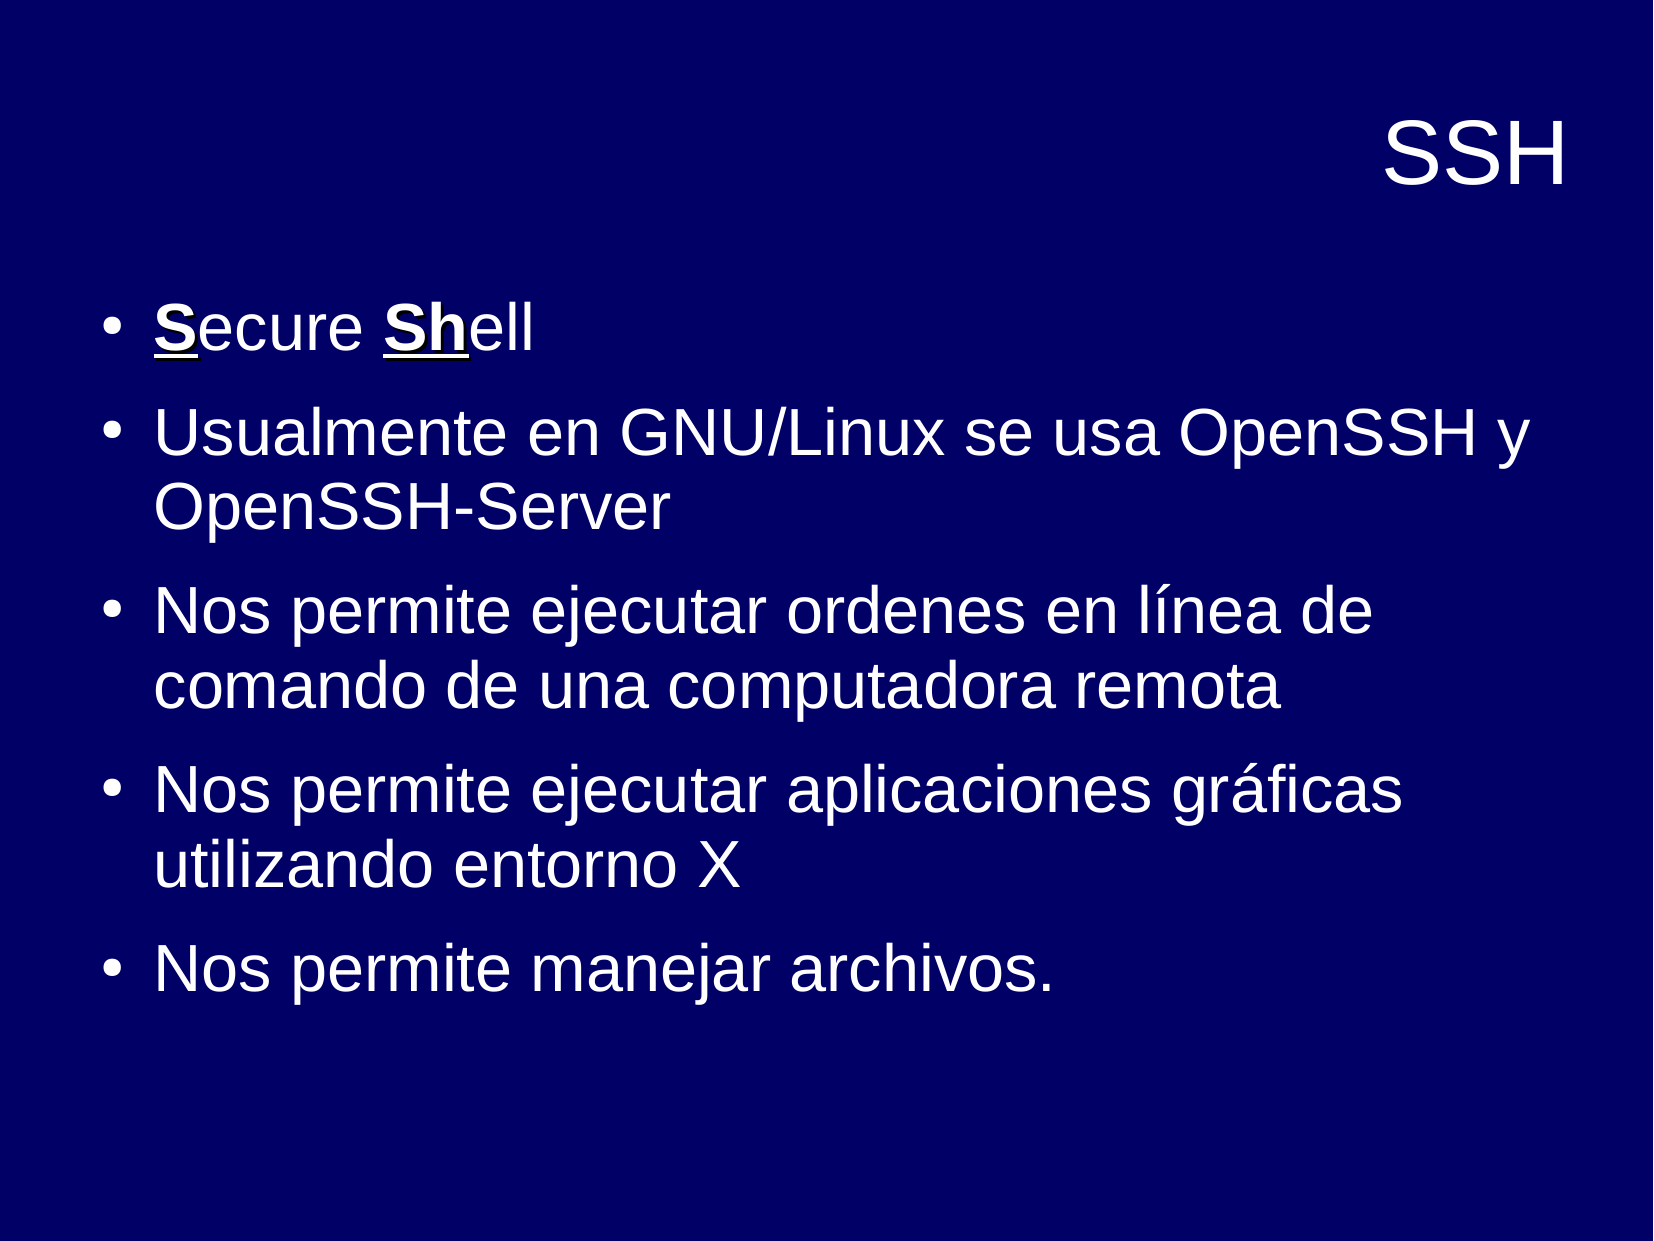

# SSH
Secure Shell
Usualmente en GNU/Linux se usa OpenSSH y OpenSSH-Server
Nos permite ejecutar ordenes en línea de comando de una computadora remota
Nos permite ejecutar aplicaciones gráficas utilizando entorno X
Nos permite manejar archivos.